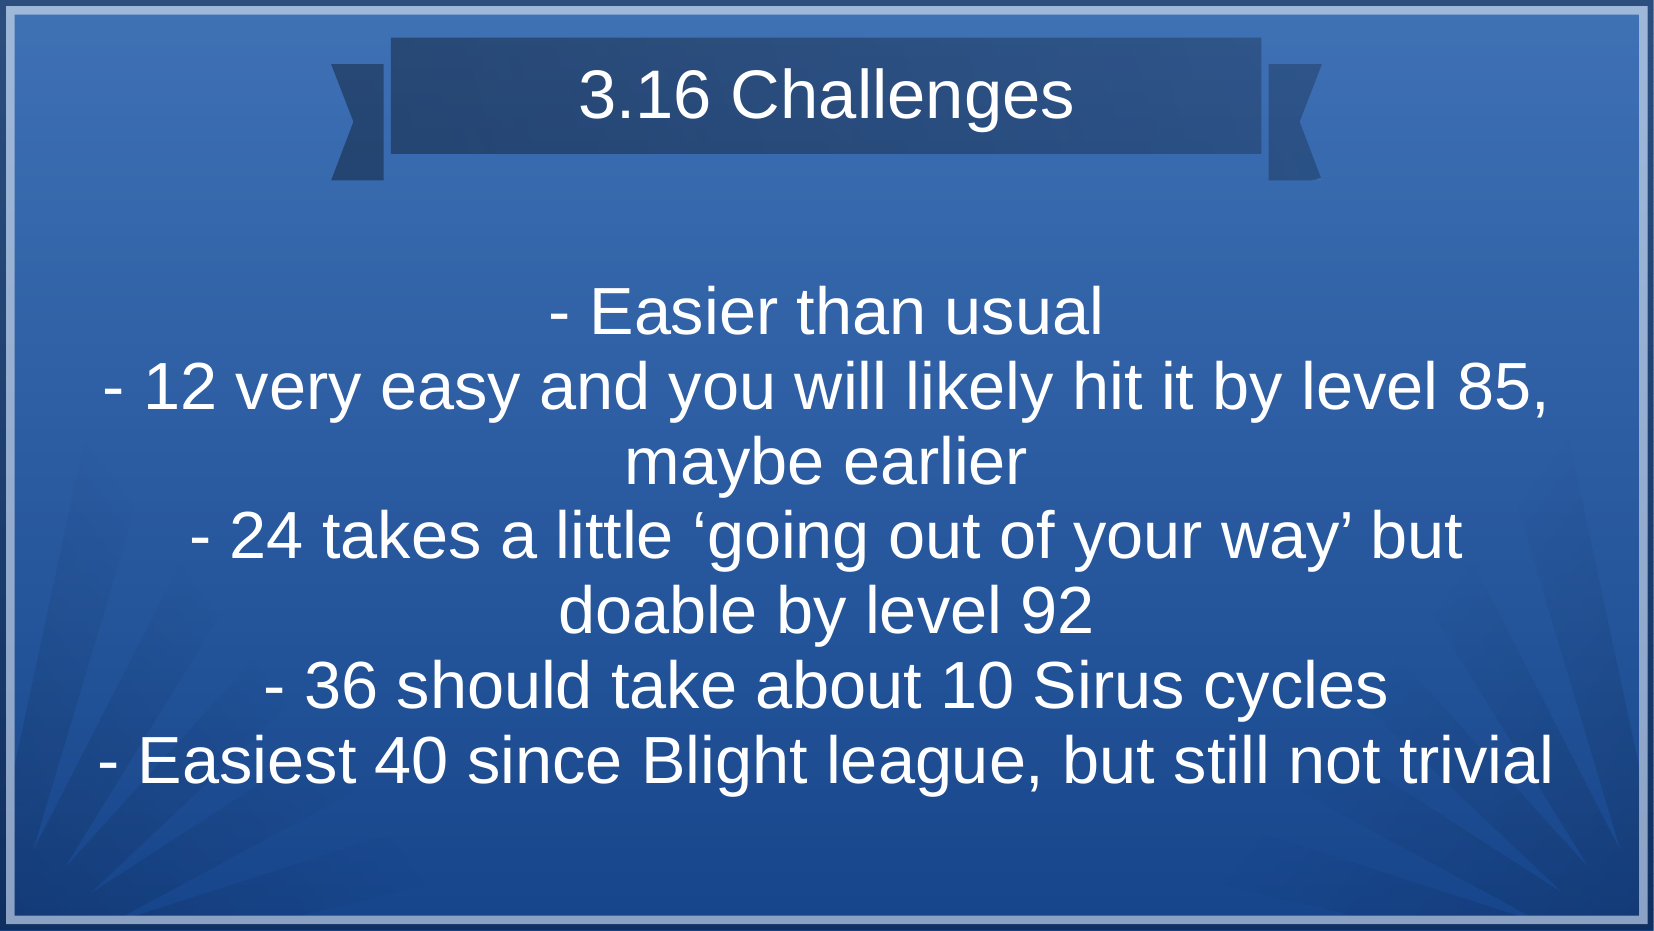

# 3.16 Challenges
- Easier than usual
- 12 very easy and you will likely hit it by level 85, maybe earlier
- 24 takes a little ‘going out of your way’ but doable by level 92
- 36 should take about 10 Sirus cycles
- Easiest 40 since Blight league, but still not trivial